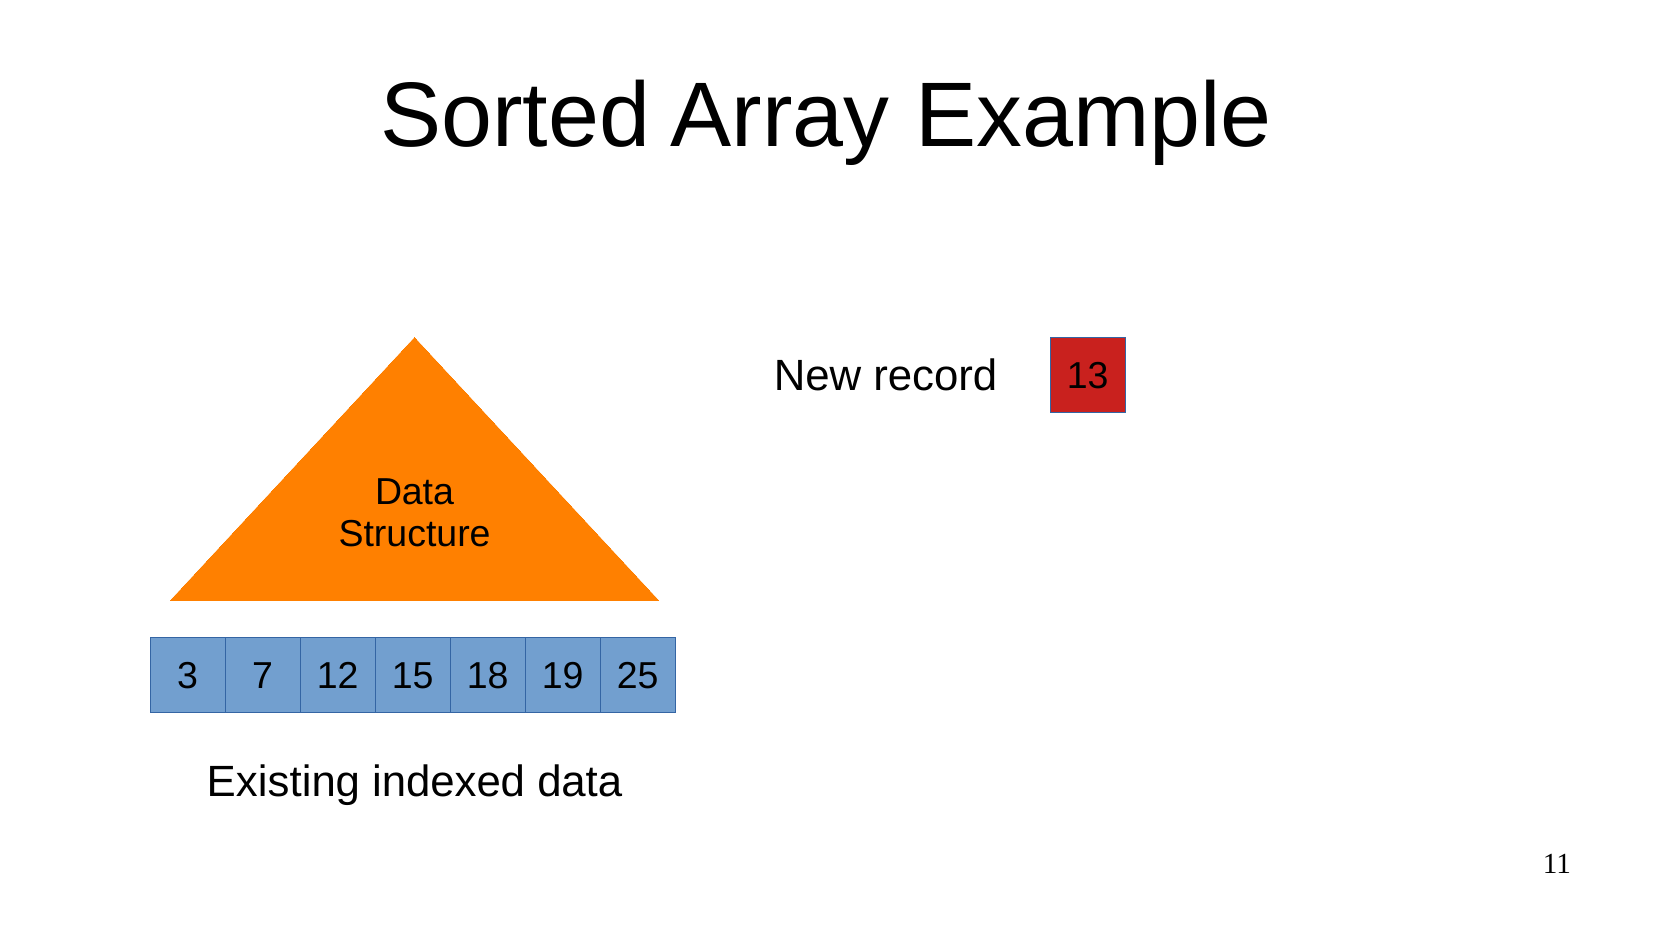

# Sorted Array Example
Data Structure
13
New record
3
7
12
15
18
19
25
Existing indexed data
11